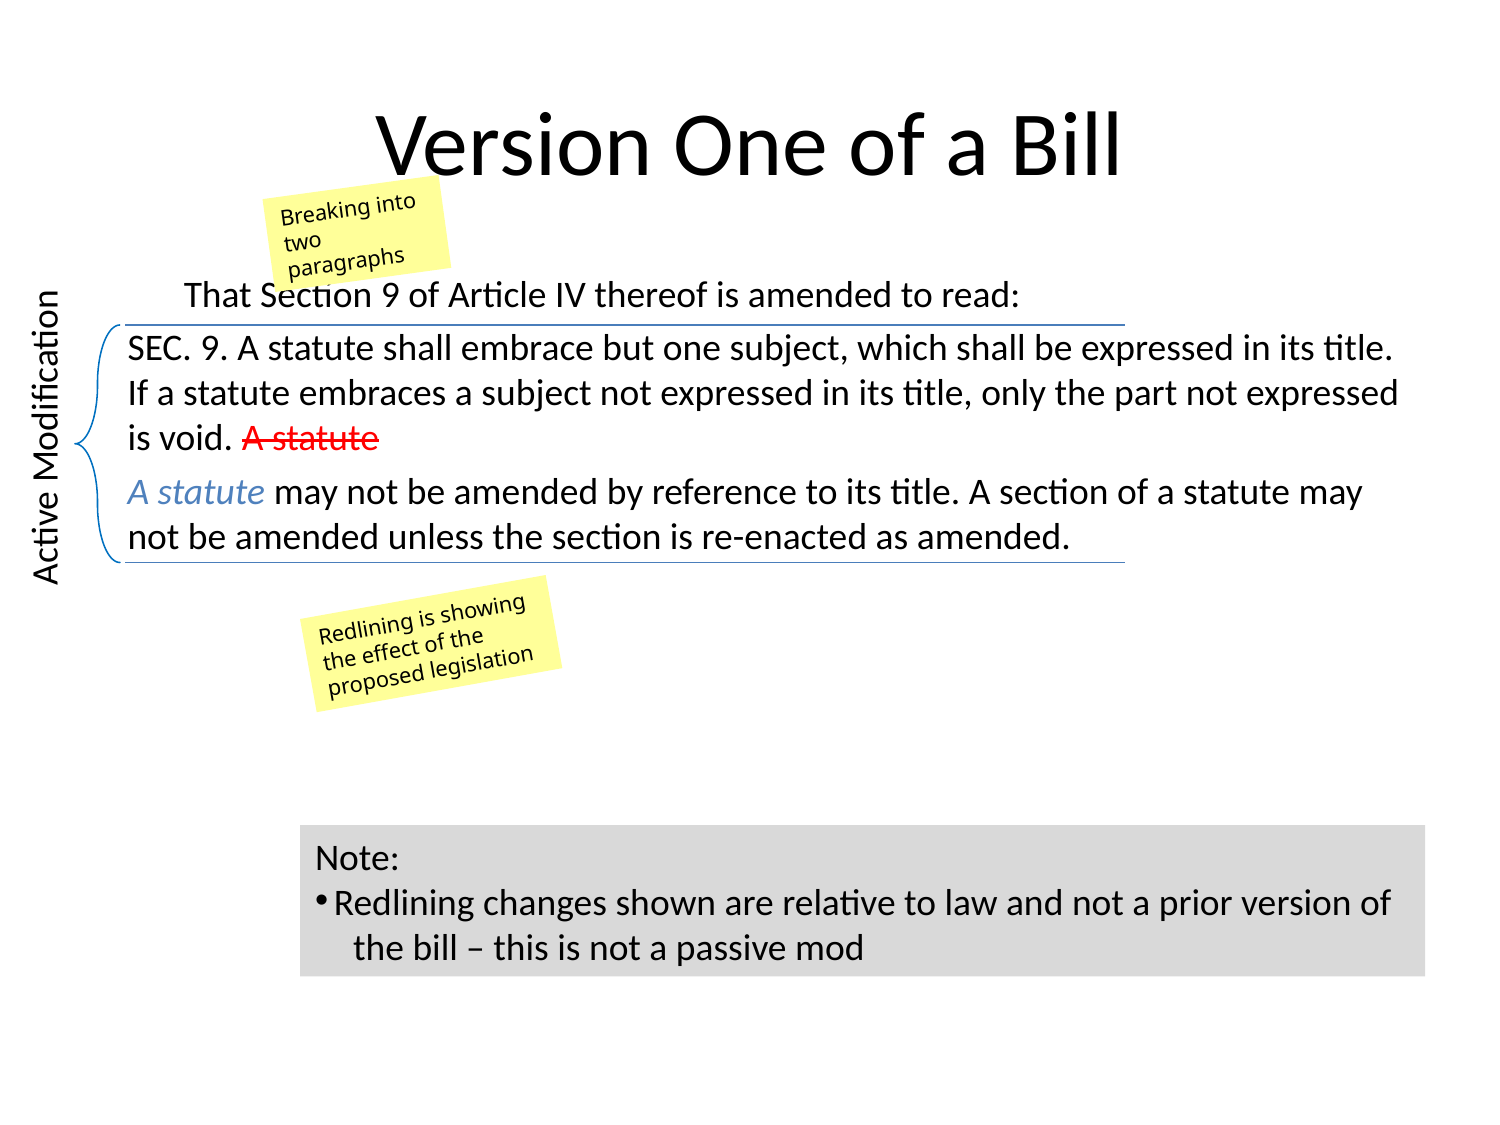

# Version One of a Bill
Breaking into
two paragraphs
That Section 9 of Article IV thereof is amended to read:
SEC. 9. A statute shall embrace but one subject, which shall be expressed in its title. If a statute embraces a subject not expressed in its title, only the part not expressed is void. A statute
A statute may not be amended by reference to its title. A section of a statute may not be amended unless the section is re-enacted as amended.
Active Modification
Redlining is showing the effect of the proposed legislation
Note:
Redlining changes shown are relative to law and not a prior version of the bill – this is not a passive mod